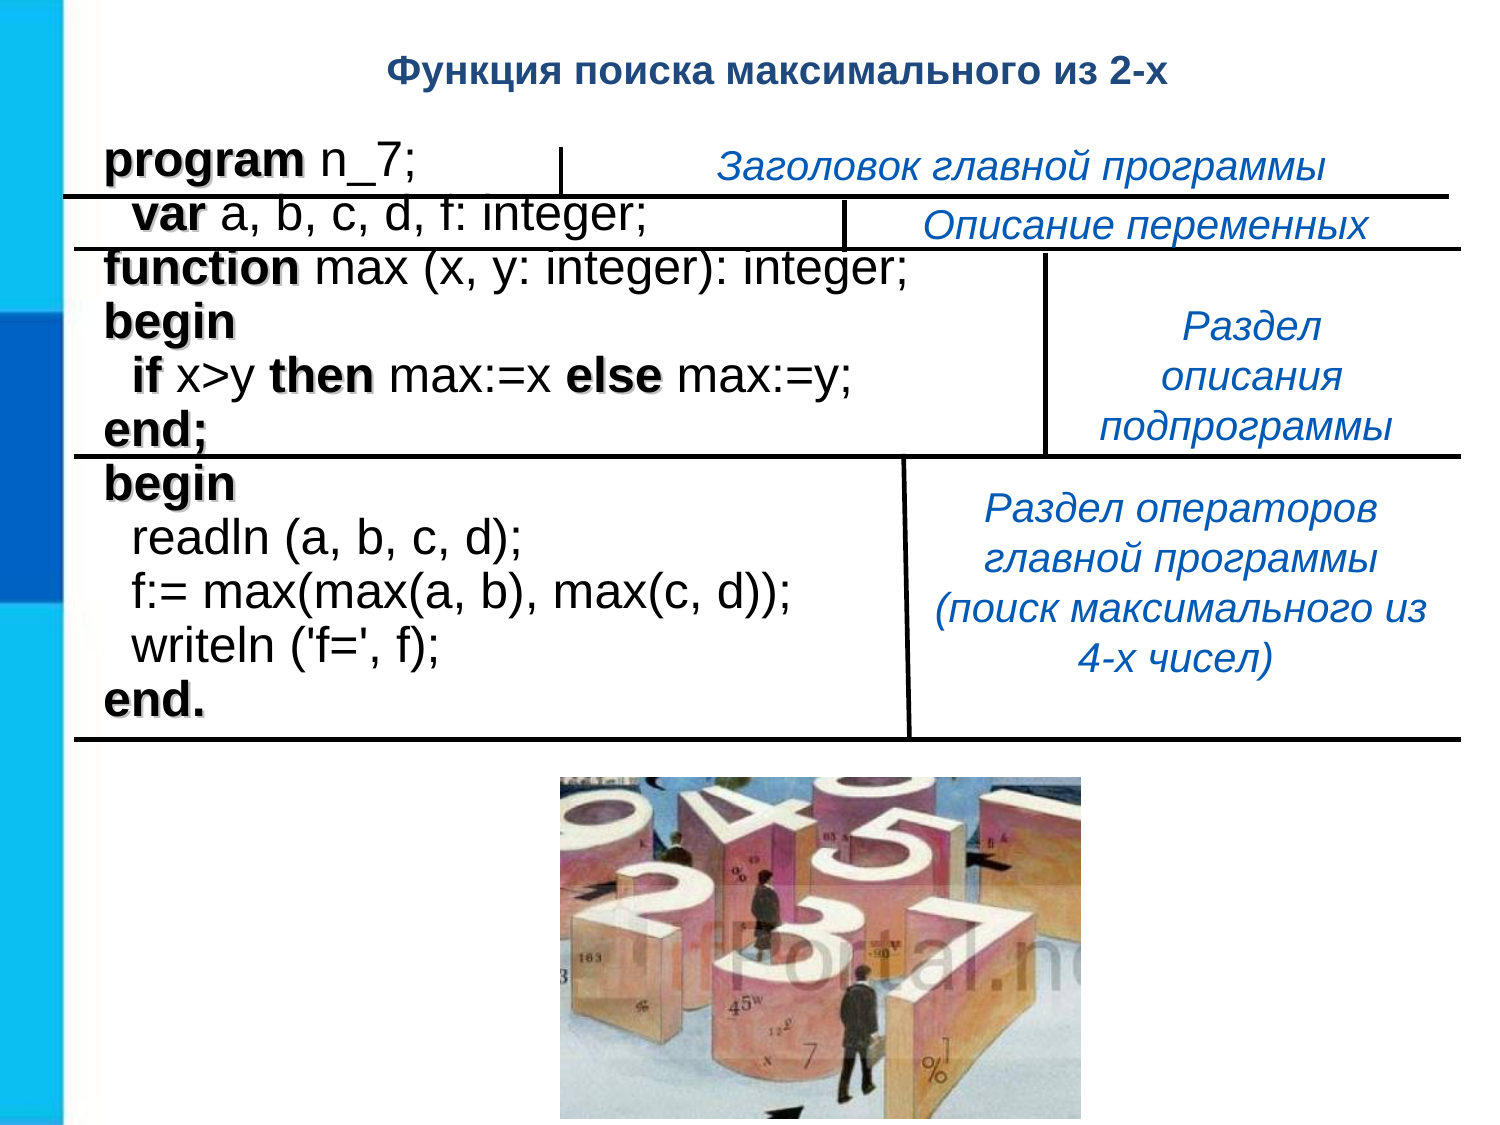

Функция поиска максимального из 2-х
program n_7;
 var a, b, c, d, f: integer;
function max (x, y: integer): integer;
begin
 if x>y then max:=x else max:=y;
end;
begin
 readln (a, b, c, d);
 f:= max(max(a, b), max(c, d));
 writeln ('f=', f);
end.
Заголовок главной программы
Описание переменных
Раздел
описания
подпрограммы
Раздел операторов
главной программы (поиск максимального из 4-х чисел)